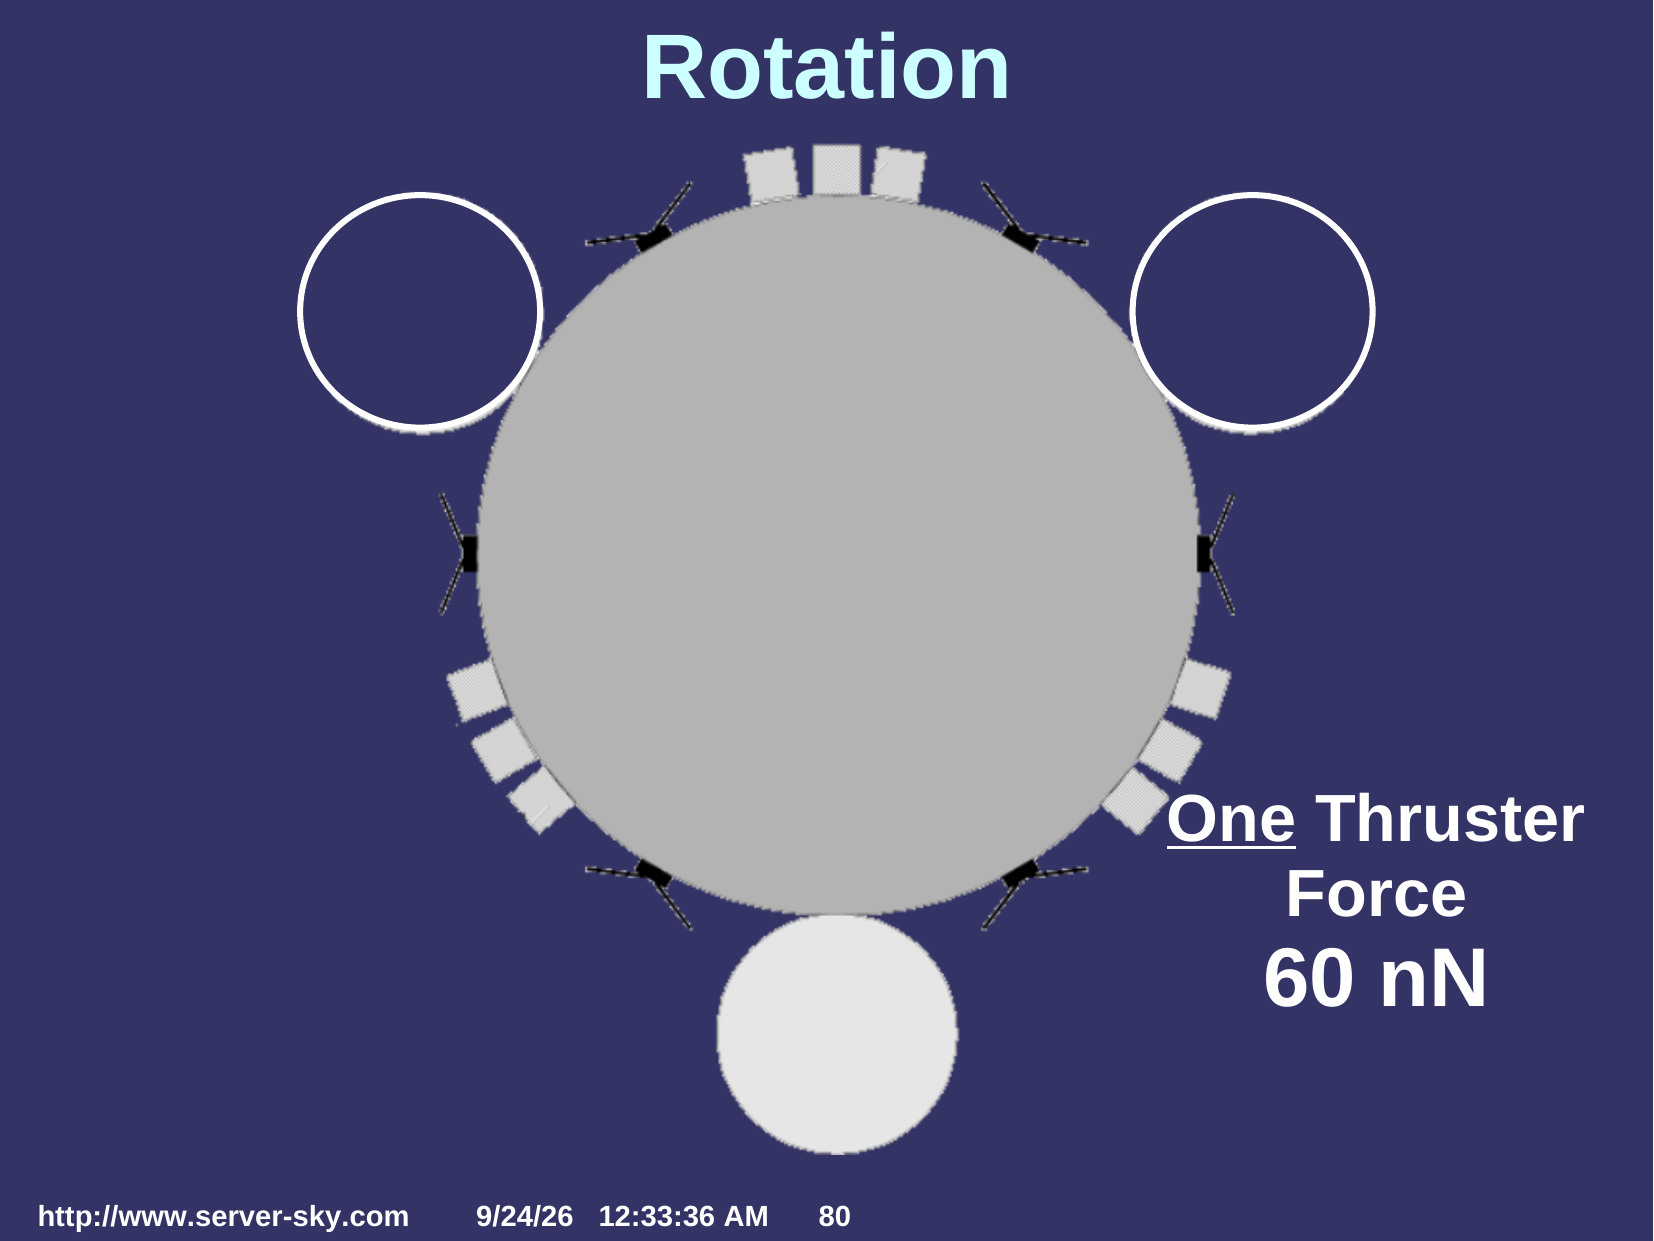

# Rotation
One Thruster
Force
60 nN